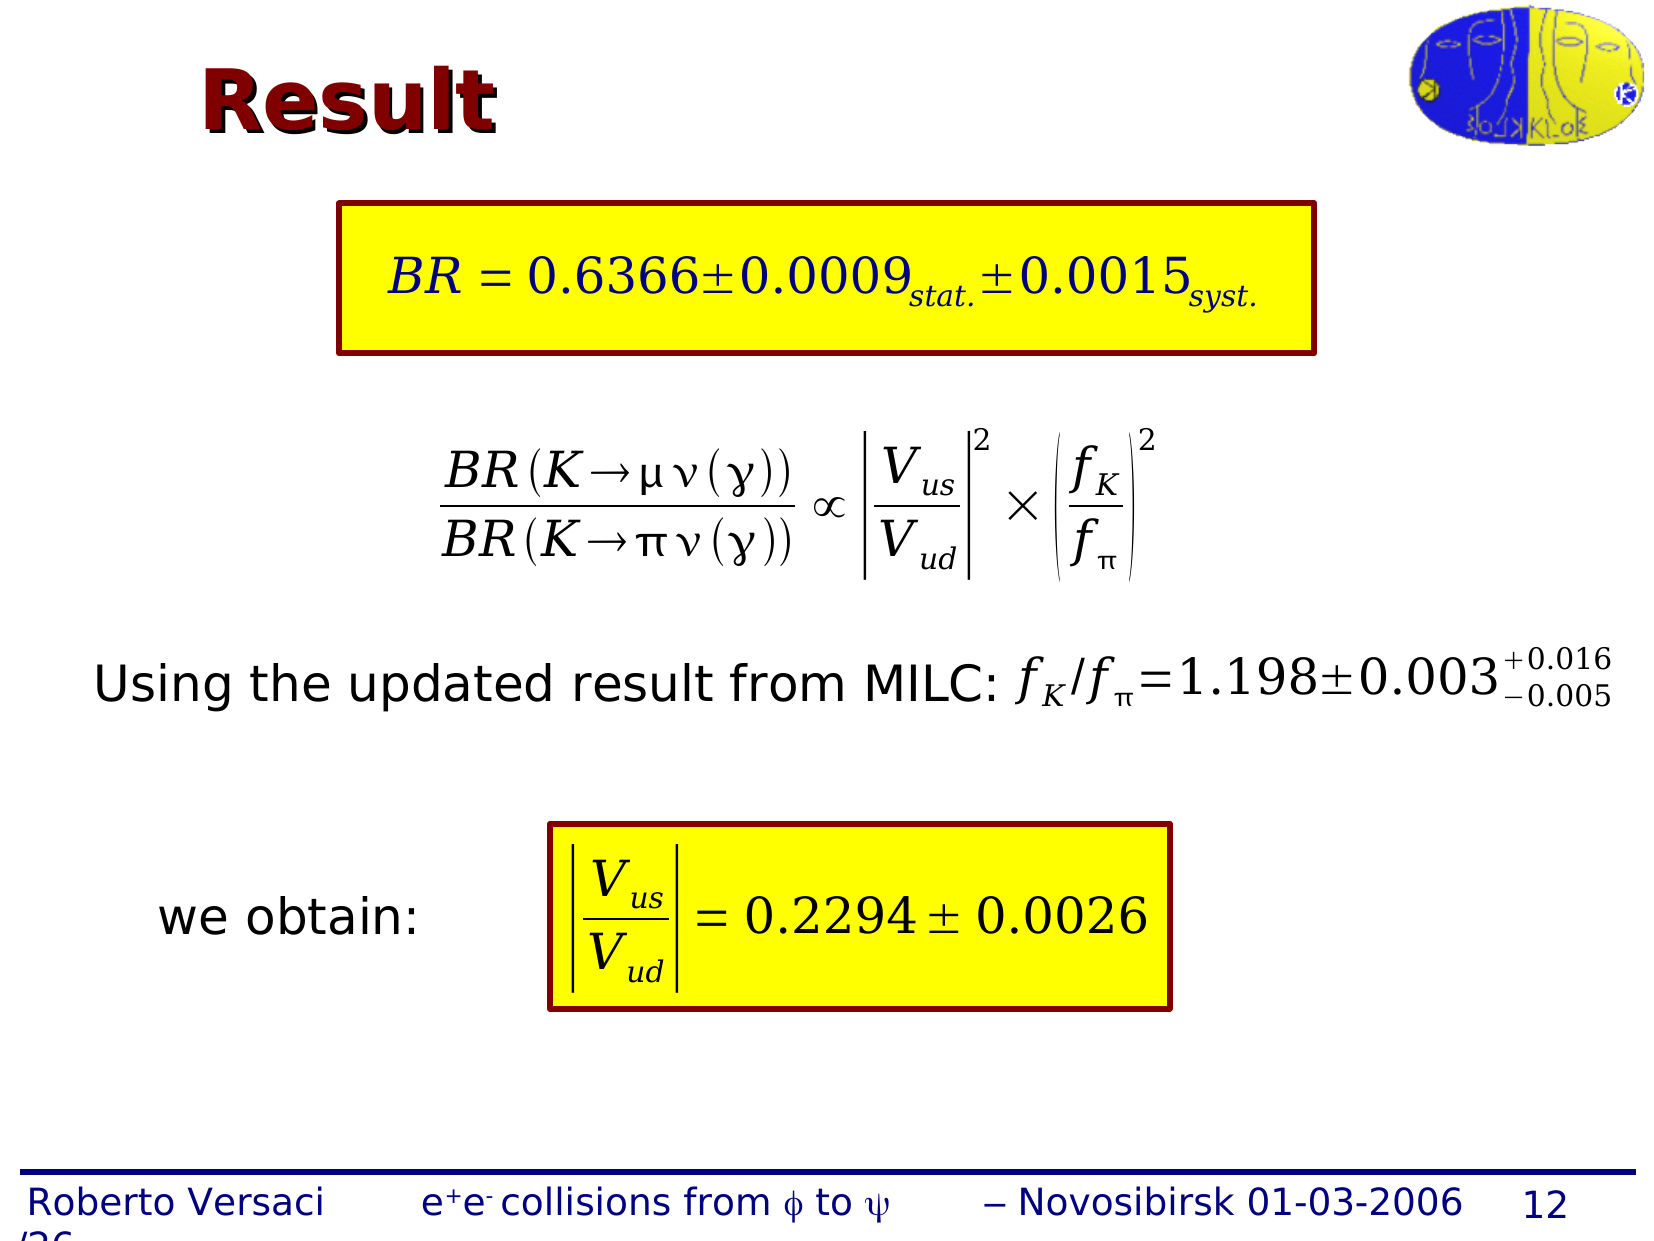

Result
Using the updated result from MILC:
 we obtain:
12